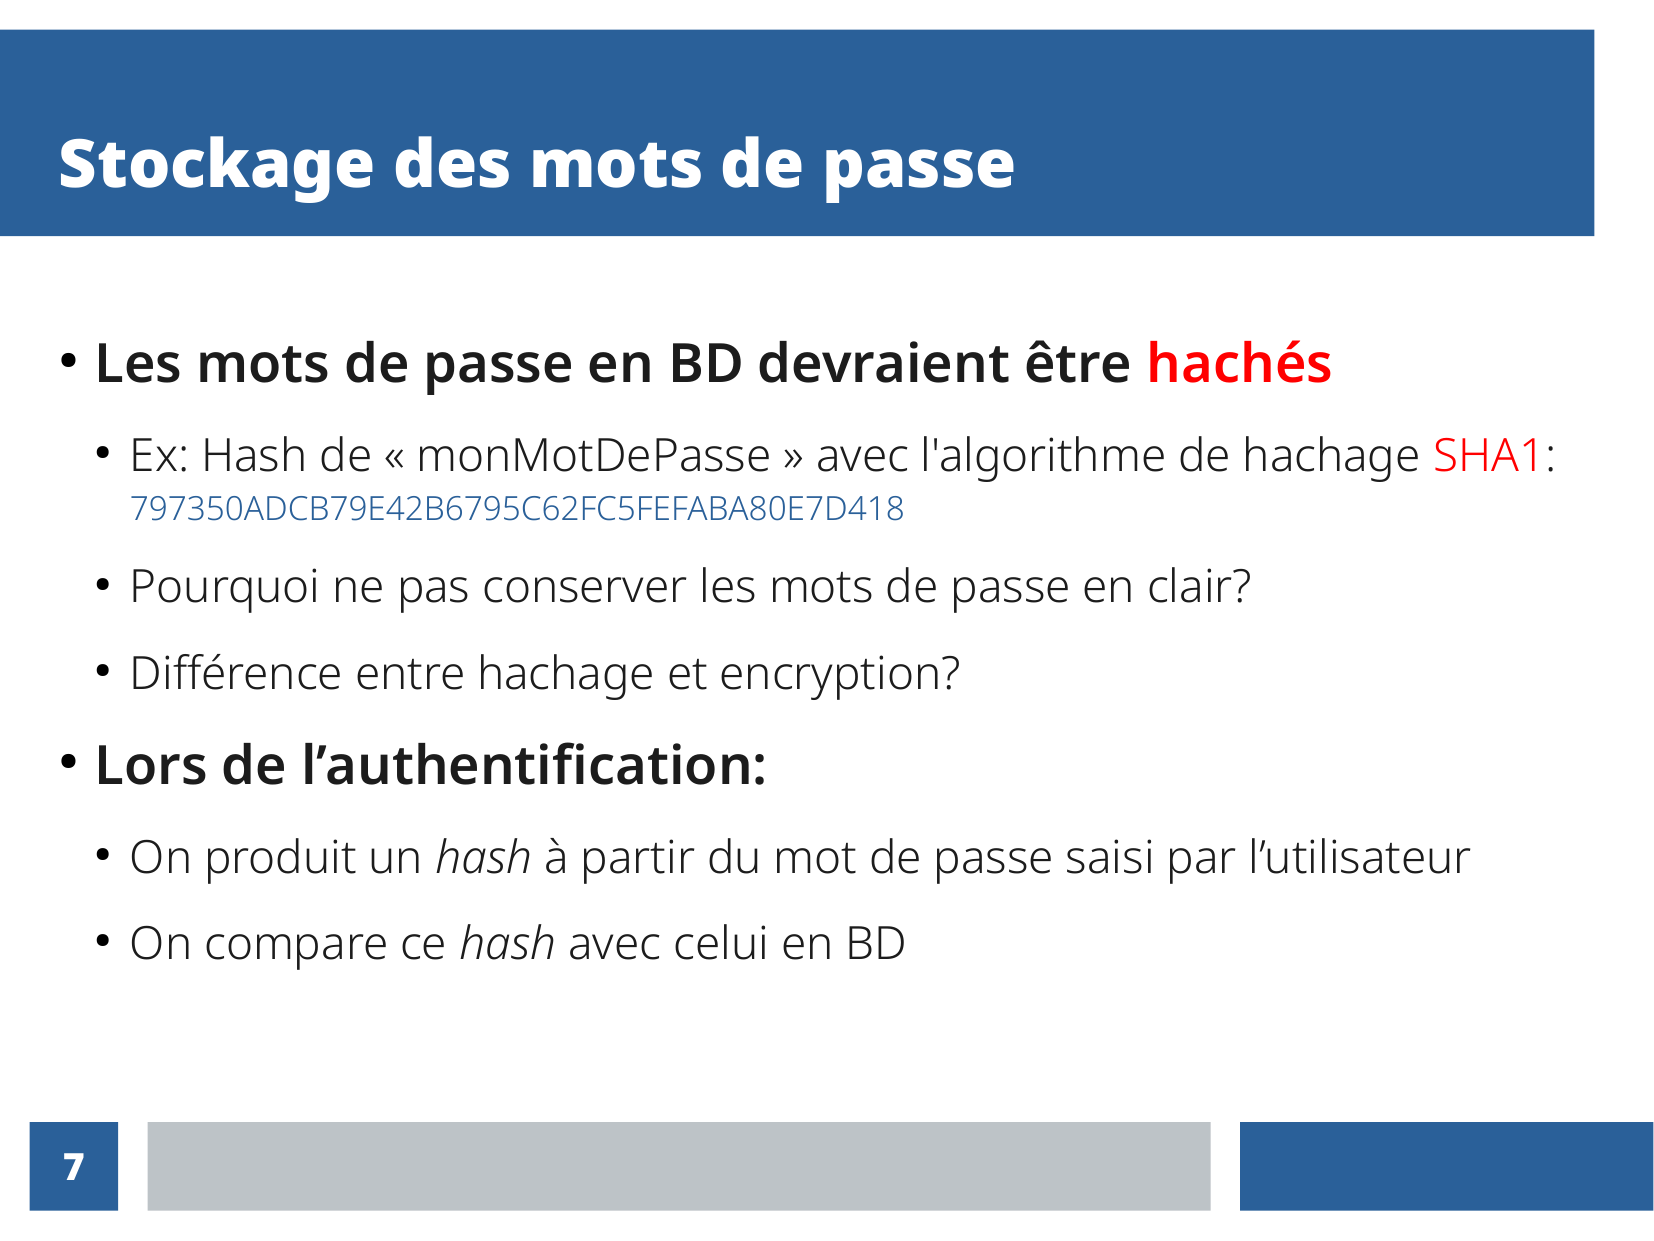

# Stockage des mots de passe
Les mots de passe en BD devraient être hachés
Ex: Hash de « monMotDePasse » avec l'algorithme de hachage SHA1: 797350ADCB79E42B6795C62FC5FEFABA80E7D418
Pourquoi ne pas conserver les mots de passe en clair?
Différence entre hachage et encryption?
Lors de l’authentification:
On produit un hash à partir du mot de passe saisi par l’utilisateur
On compare ce hash avec celui en BD
7